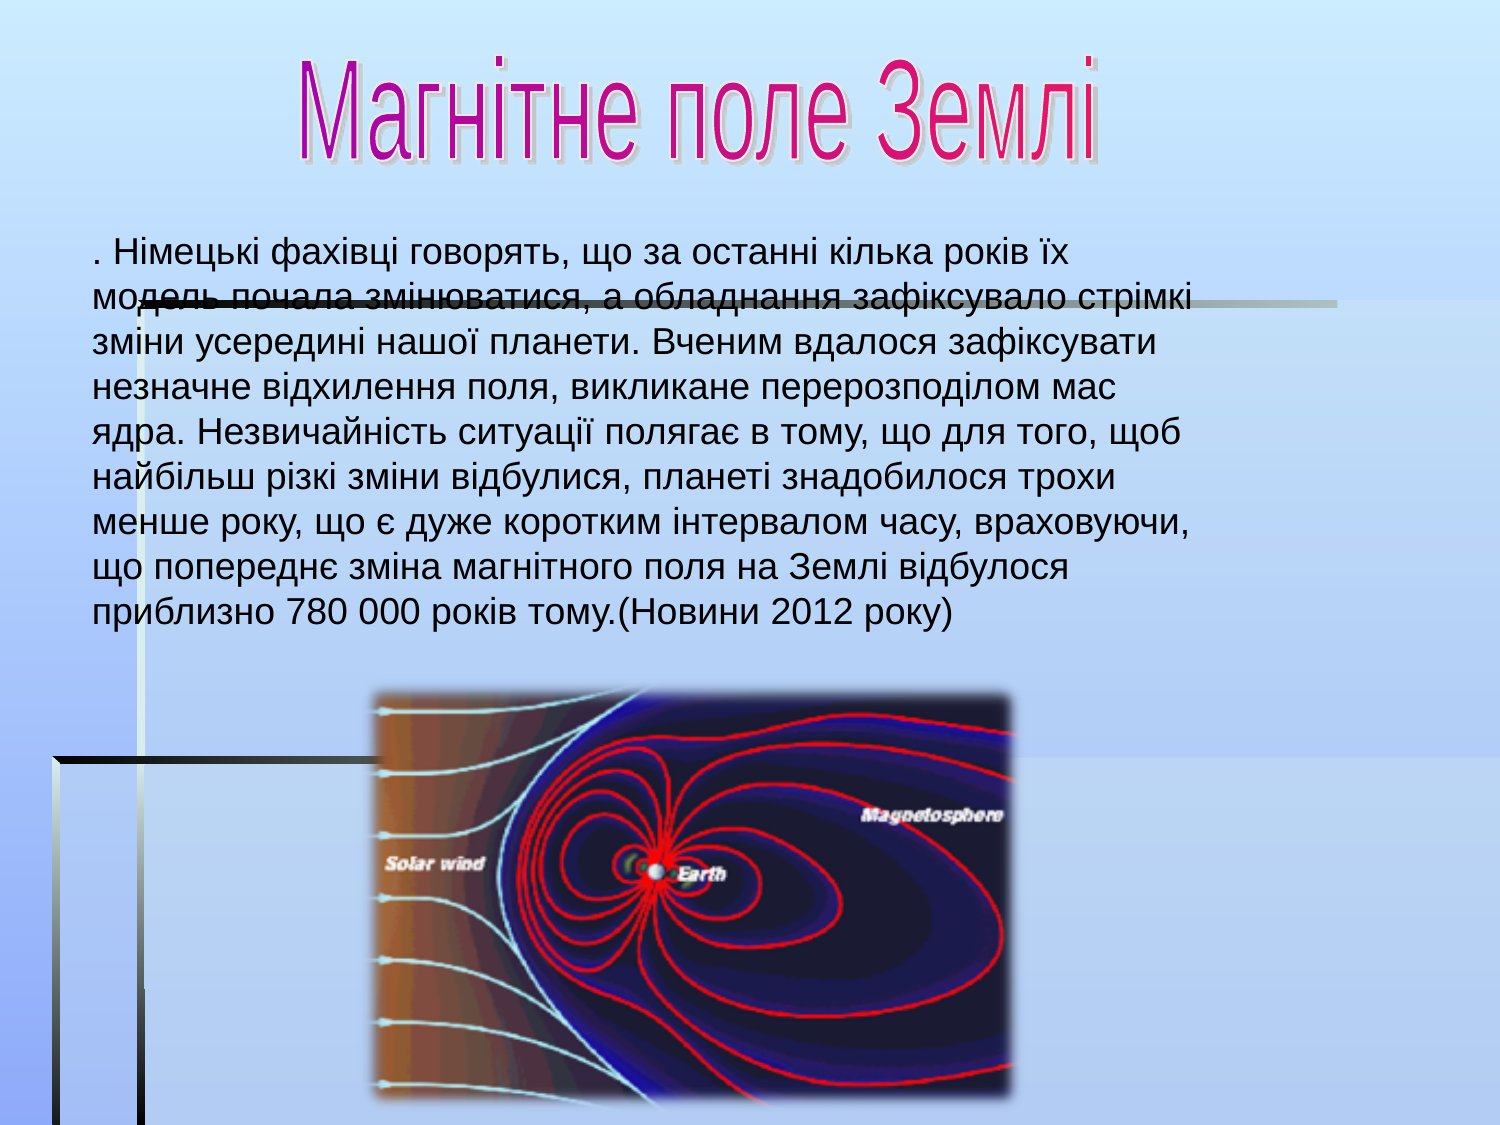

Магнітне поле Землі
. Німецькі фахівці говорять, що за останні кілька років їх модель почала змінюватися, а обладнання зафіксувало стрімкі зміни усередині нашої планети. Вченим вдалося зафіксувати незначне відхилення поля, викликане перерозподілом мас ядра. Незвичайність ситуації полягає в тому, що для того, щоб найбільш різкі зміни відбулися, планеті знадобилося трохи менше року, що є дуже коротким інтервалом часу, враховуючи, що попереднє зміна магнітного поля на Землі відбулося приблизно 780 000 років тому.(Новини 2012 року)